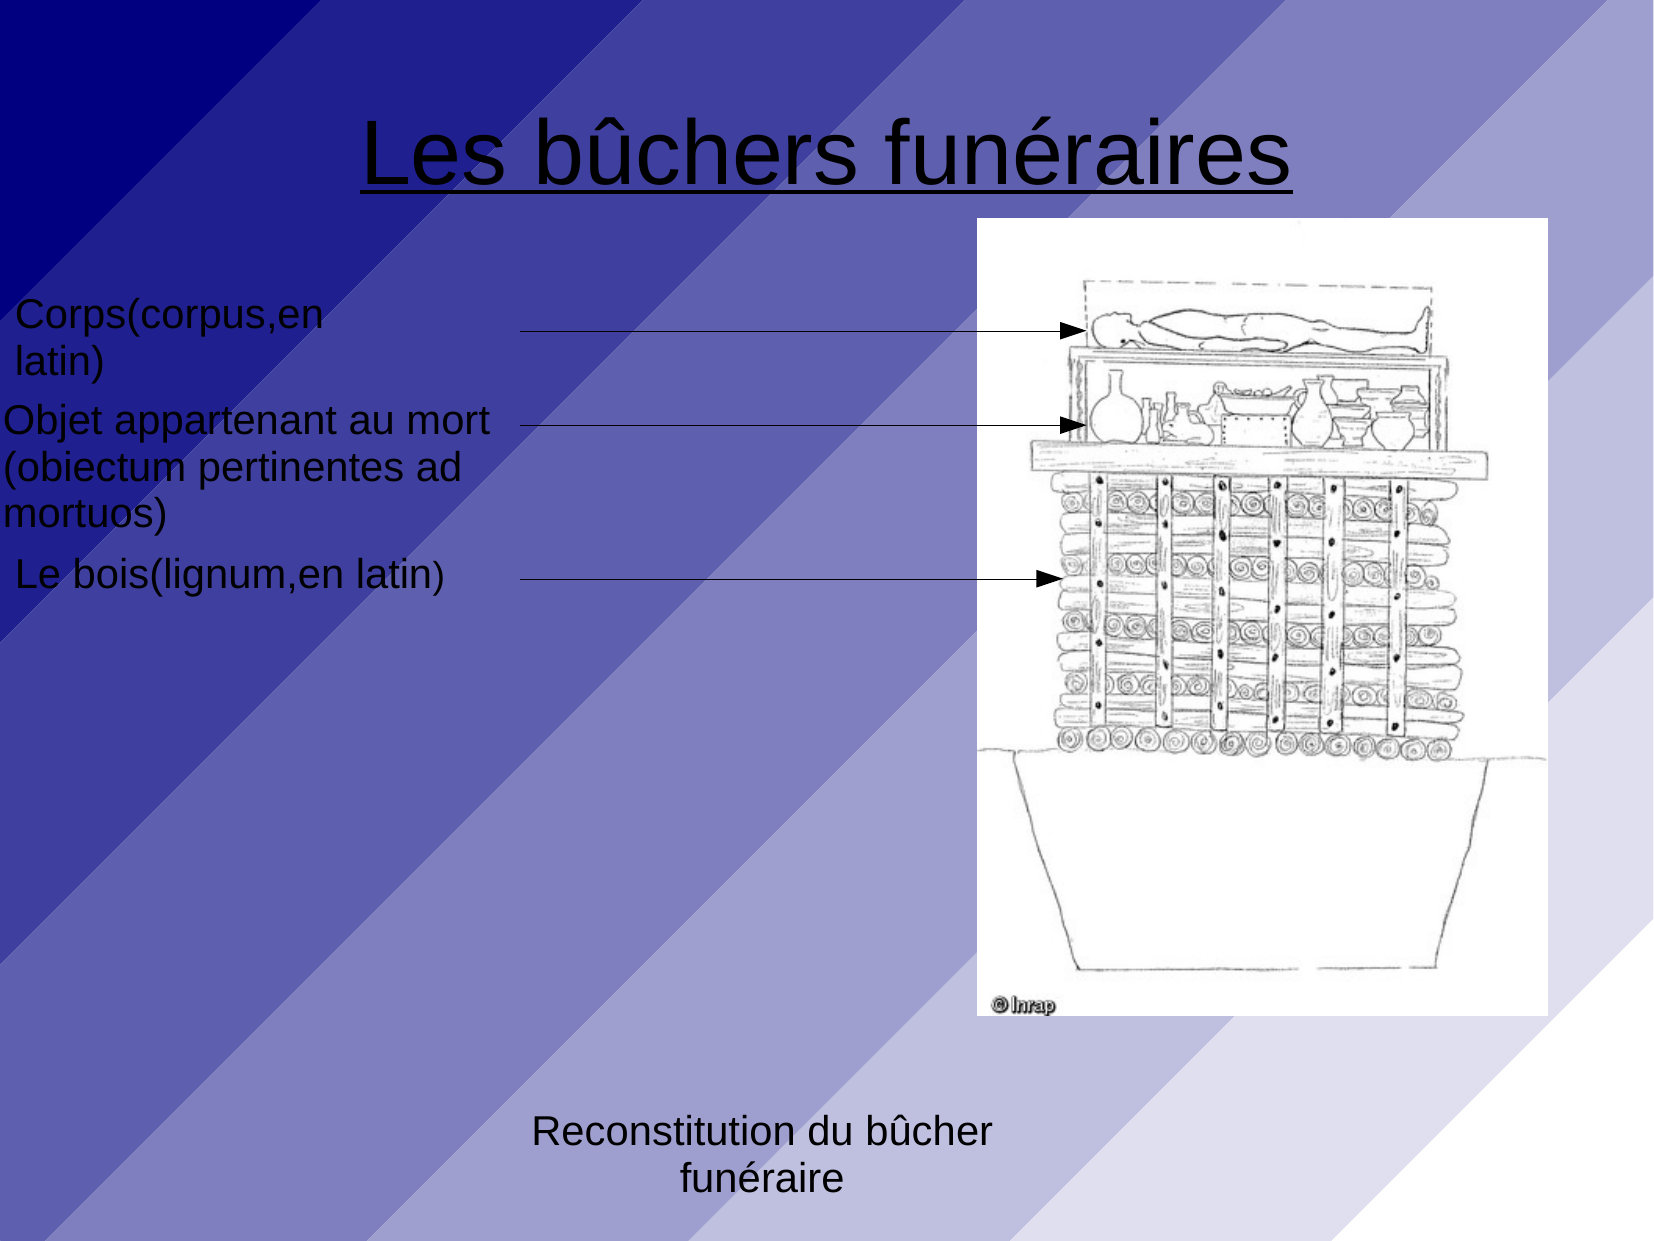

# Les bûchers funéraires
Corps(corpus,en latin)
Objet appartenant au mort
(obiectum pertinentes ad mortuos)
Le bois(lignum,en latin)
Reconstitution du bûcher funéraire